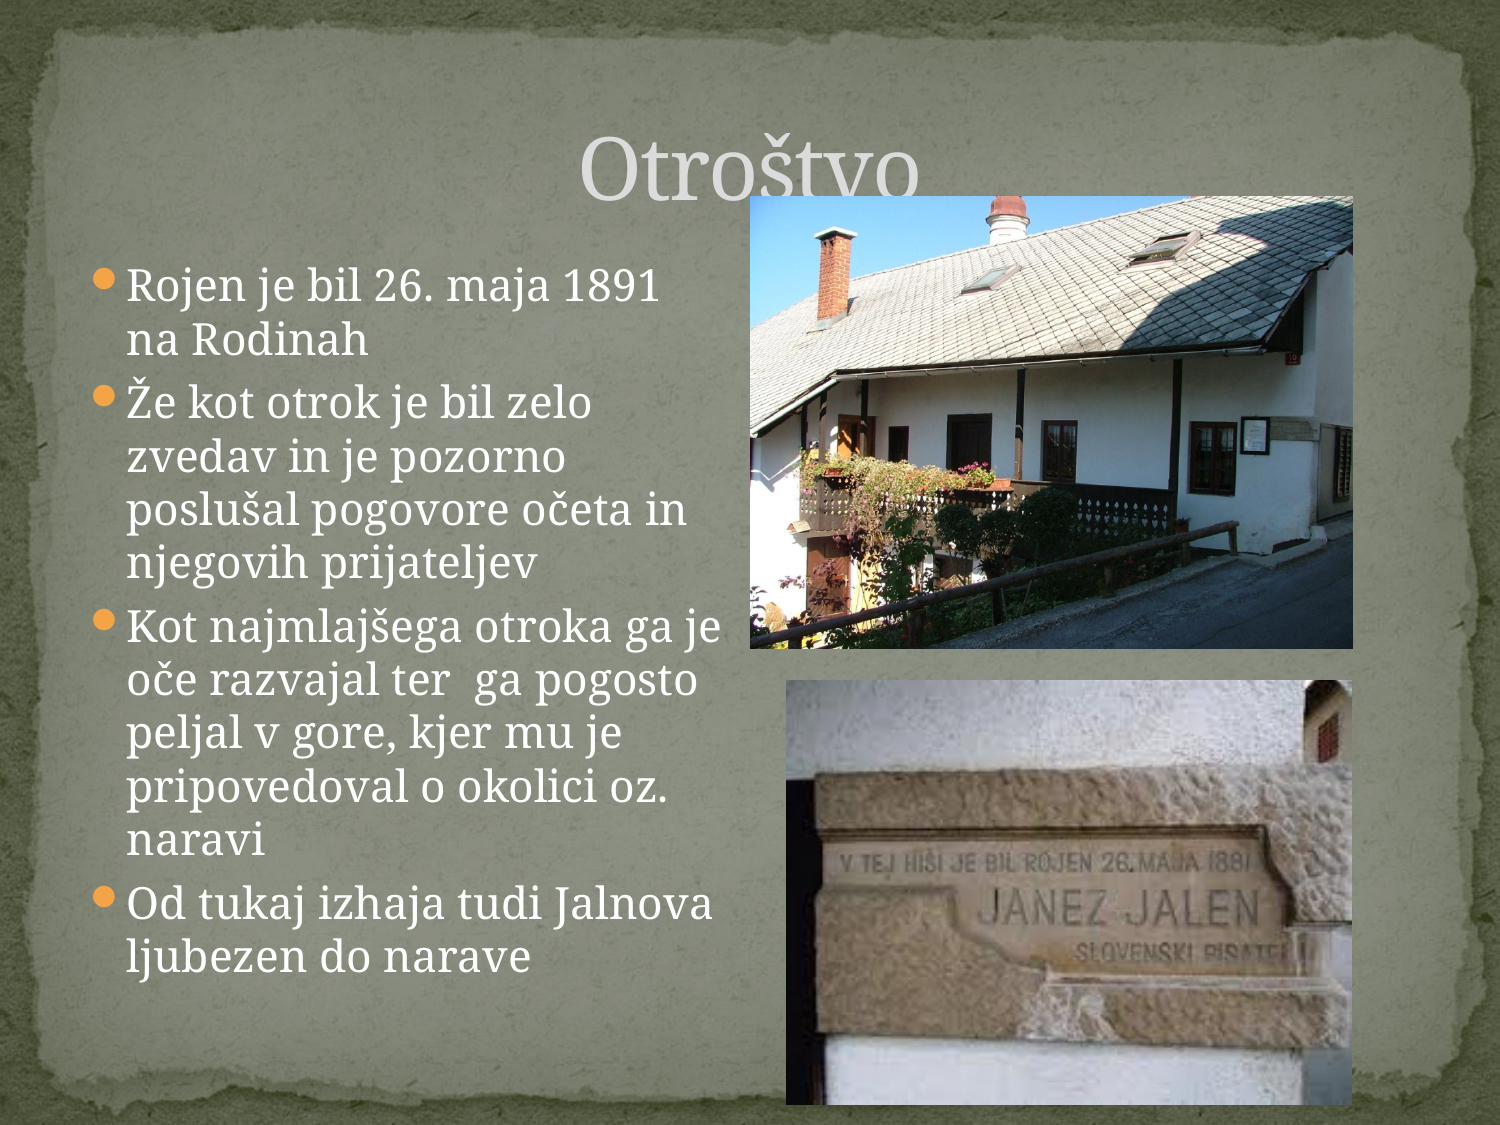

# Otroštvo
Rojen je bil 26. maja 1891 na Rodinah
Že kot otrok je bil zelo zvedav in je pozorno poslušal pogovore očeta in njegovih prijateljev
Kot najmlajšega otroka ga je oče razvajal ter ga pogosto peljal v gore, kjer mu je pripovedoval o okolici oz. naravi
Od tukaj izhaja tudi Jalnova ljubezen do narave